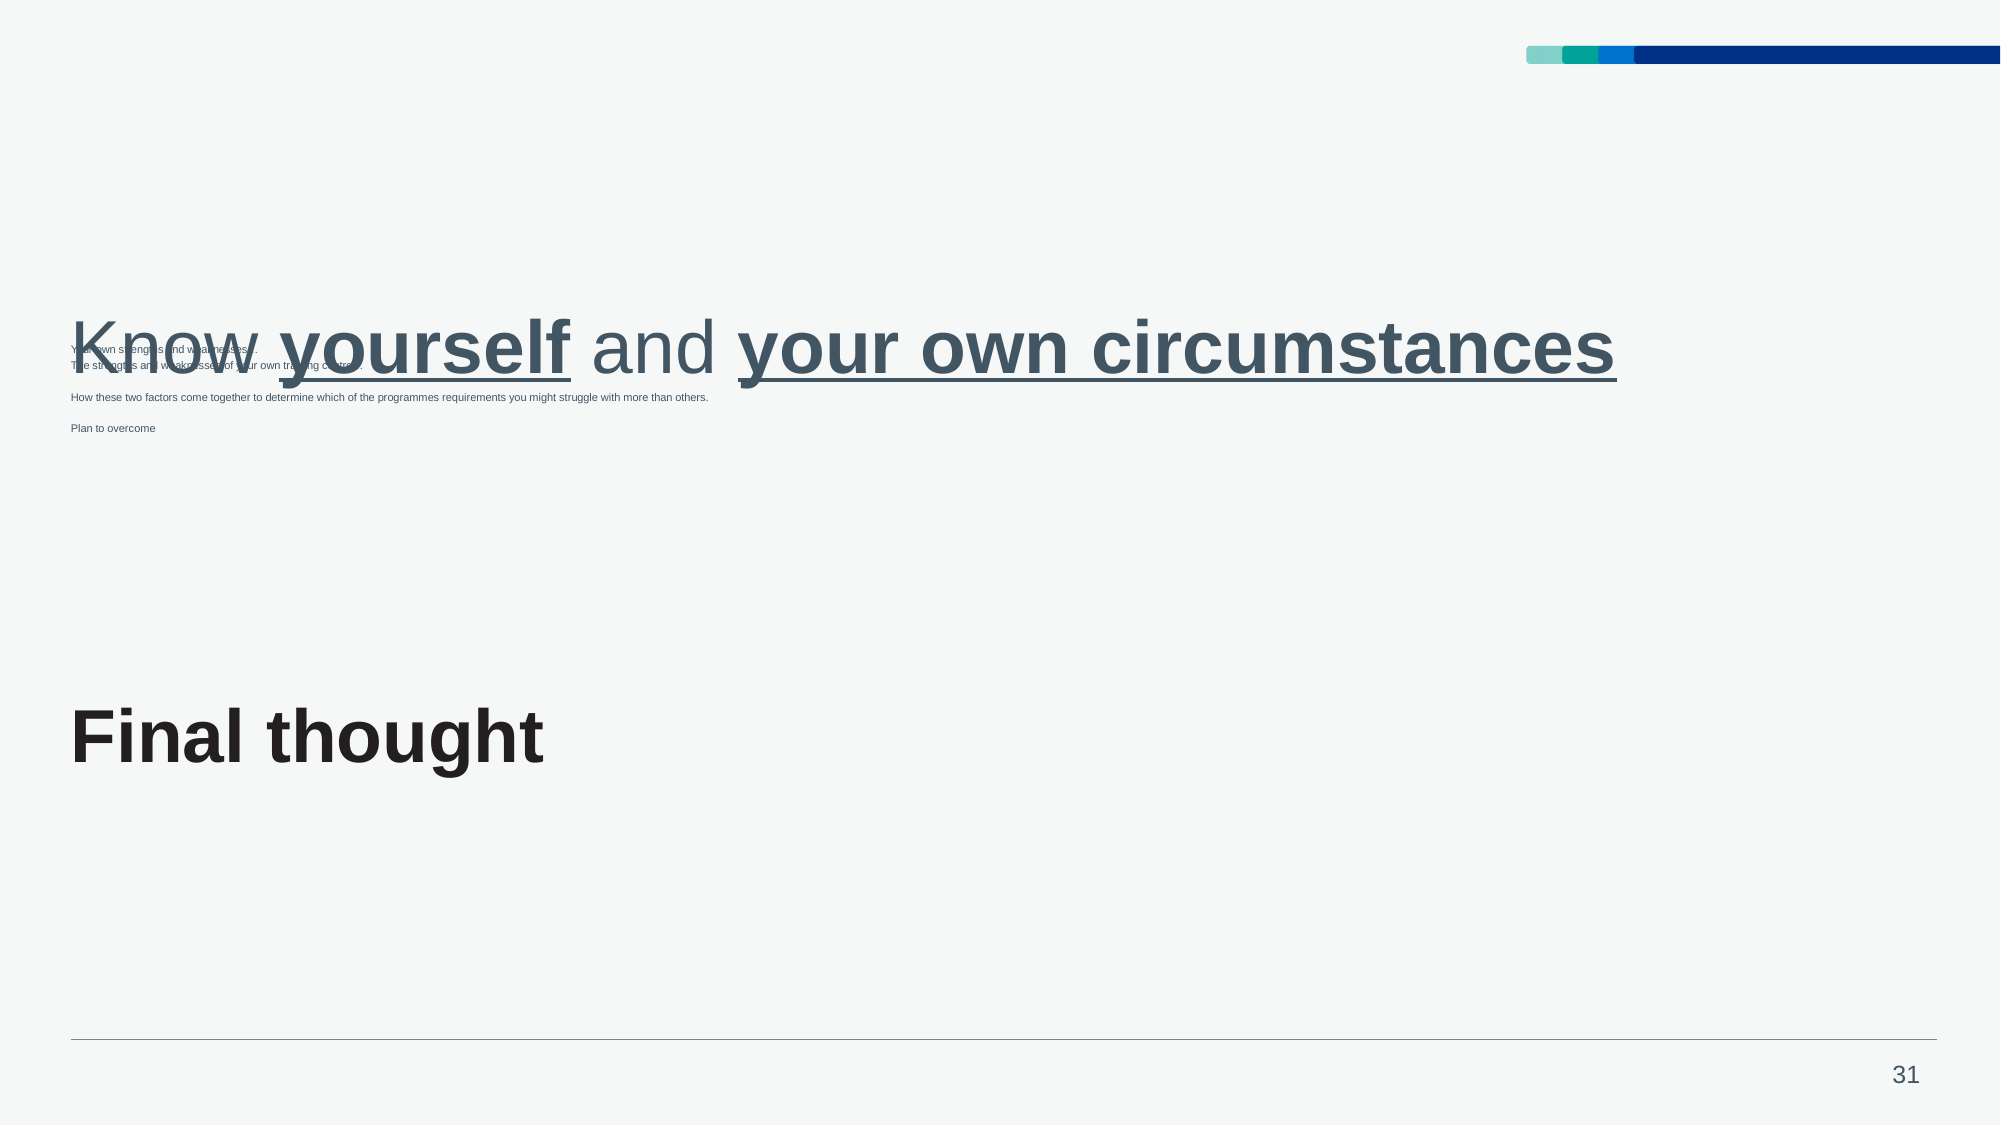

# Your own strengths and weaknesses…
The strengths and weaknesses of your own training centre…
How these two factors come together to determine which of the programmes requirements you might struggle with more than others.
Plan to overcome
Know yourself and your own circumstances
Final thought